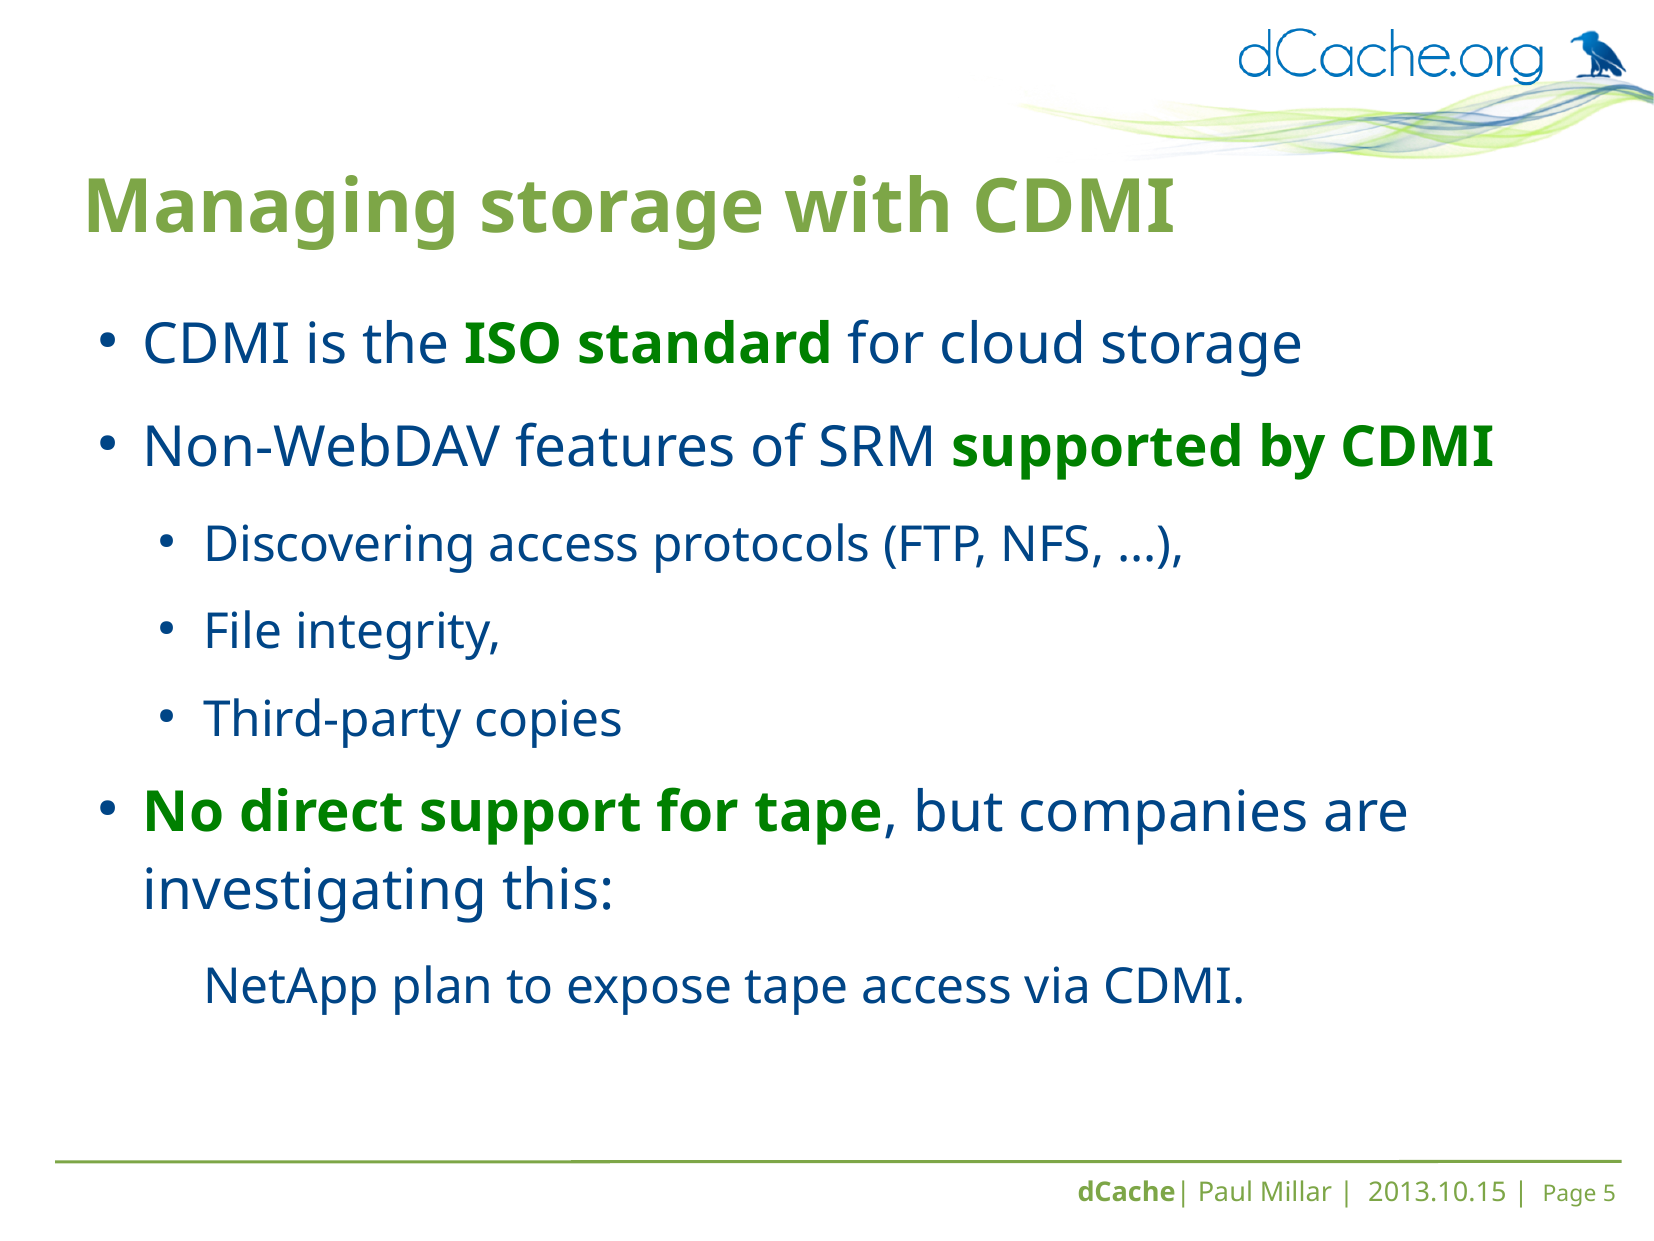

# Managing storage with CDMI
CDMI is the ISO standard for cloud storage
Non-WebDAV features of SRM supported by CDMI
Discovering access protocols (FTP, NFS, …),
File integrity,
Third-party copies
No direct support for tape, but companies are investigating this:
NetApp plan to expose tape access via CDMI.
5